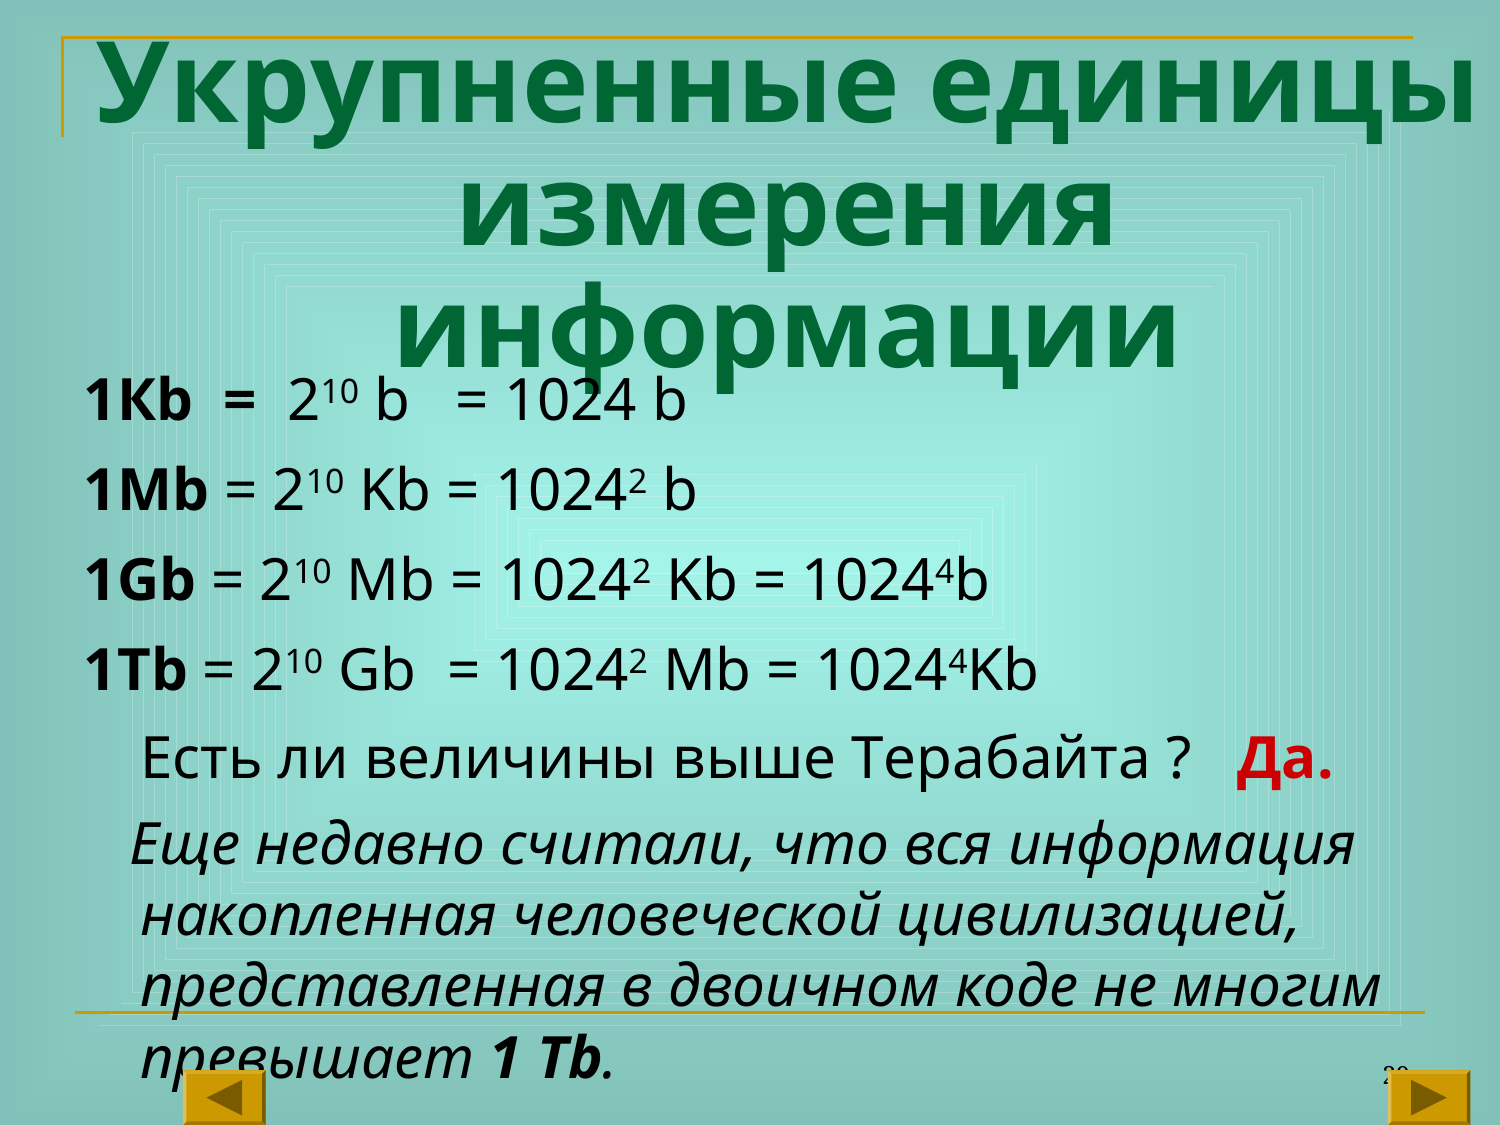

# Укрупненные единицы измерения информации
1Кb = 210 b = 1024 b
1Mb = 210 Kb = 10242 b
1Gb = 210 Mb = 10242 Kb = 10244b
1Tb = 210 Gb = 10242 Mb = 10244Kb
	Есть ли величины выше Терабайта ? Да.
 Еще недавно считали, что вся информация накопленная человеческой цивилизацией, представленная в двоичном коде не многим превышает 1 Тb.
29